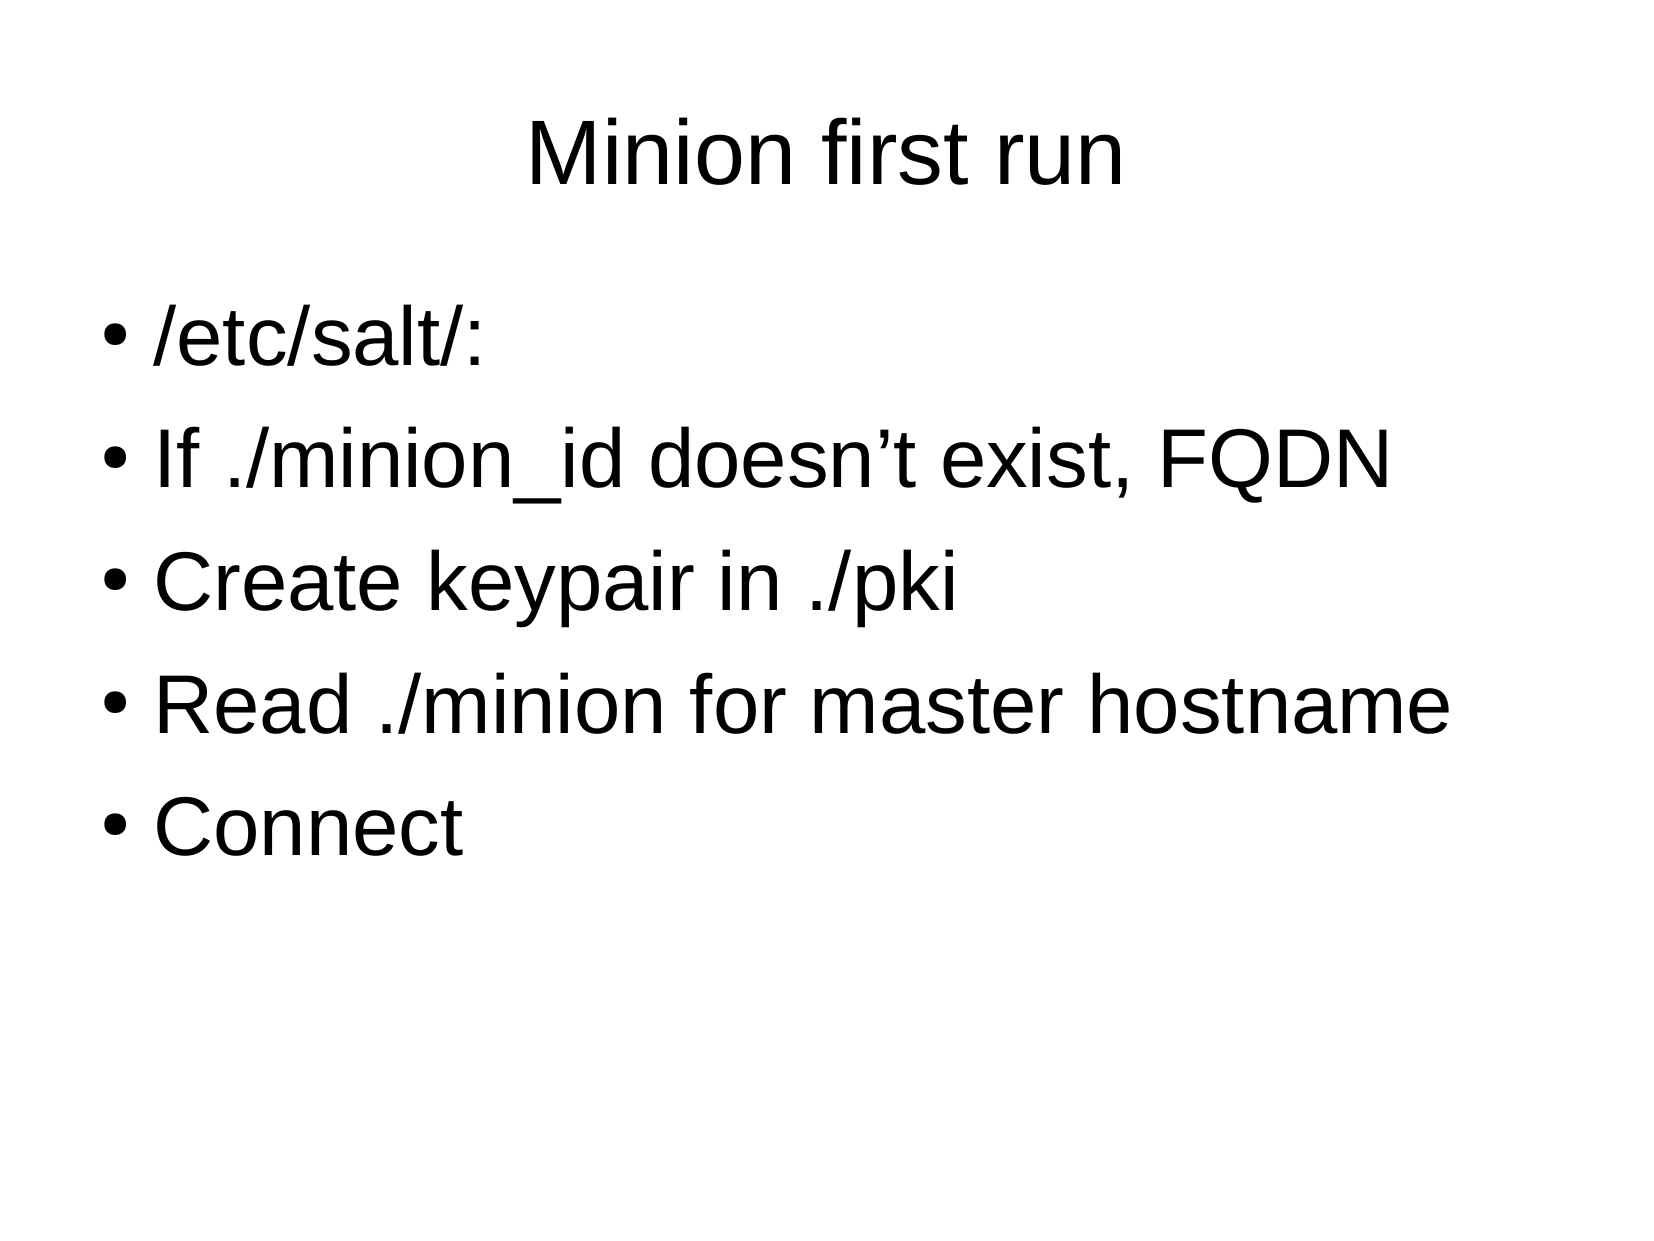

# Minion first run
/etc/salt/:
If ./minion_id doesn’t exist, FQDN
Create keypair in ./pki
Read ./minion for master hostname
Connect